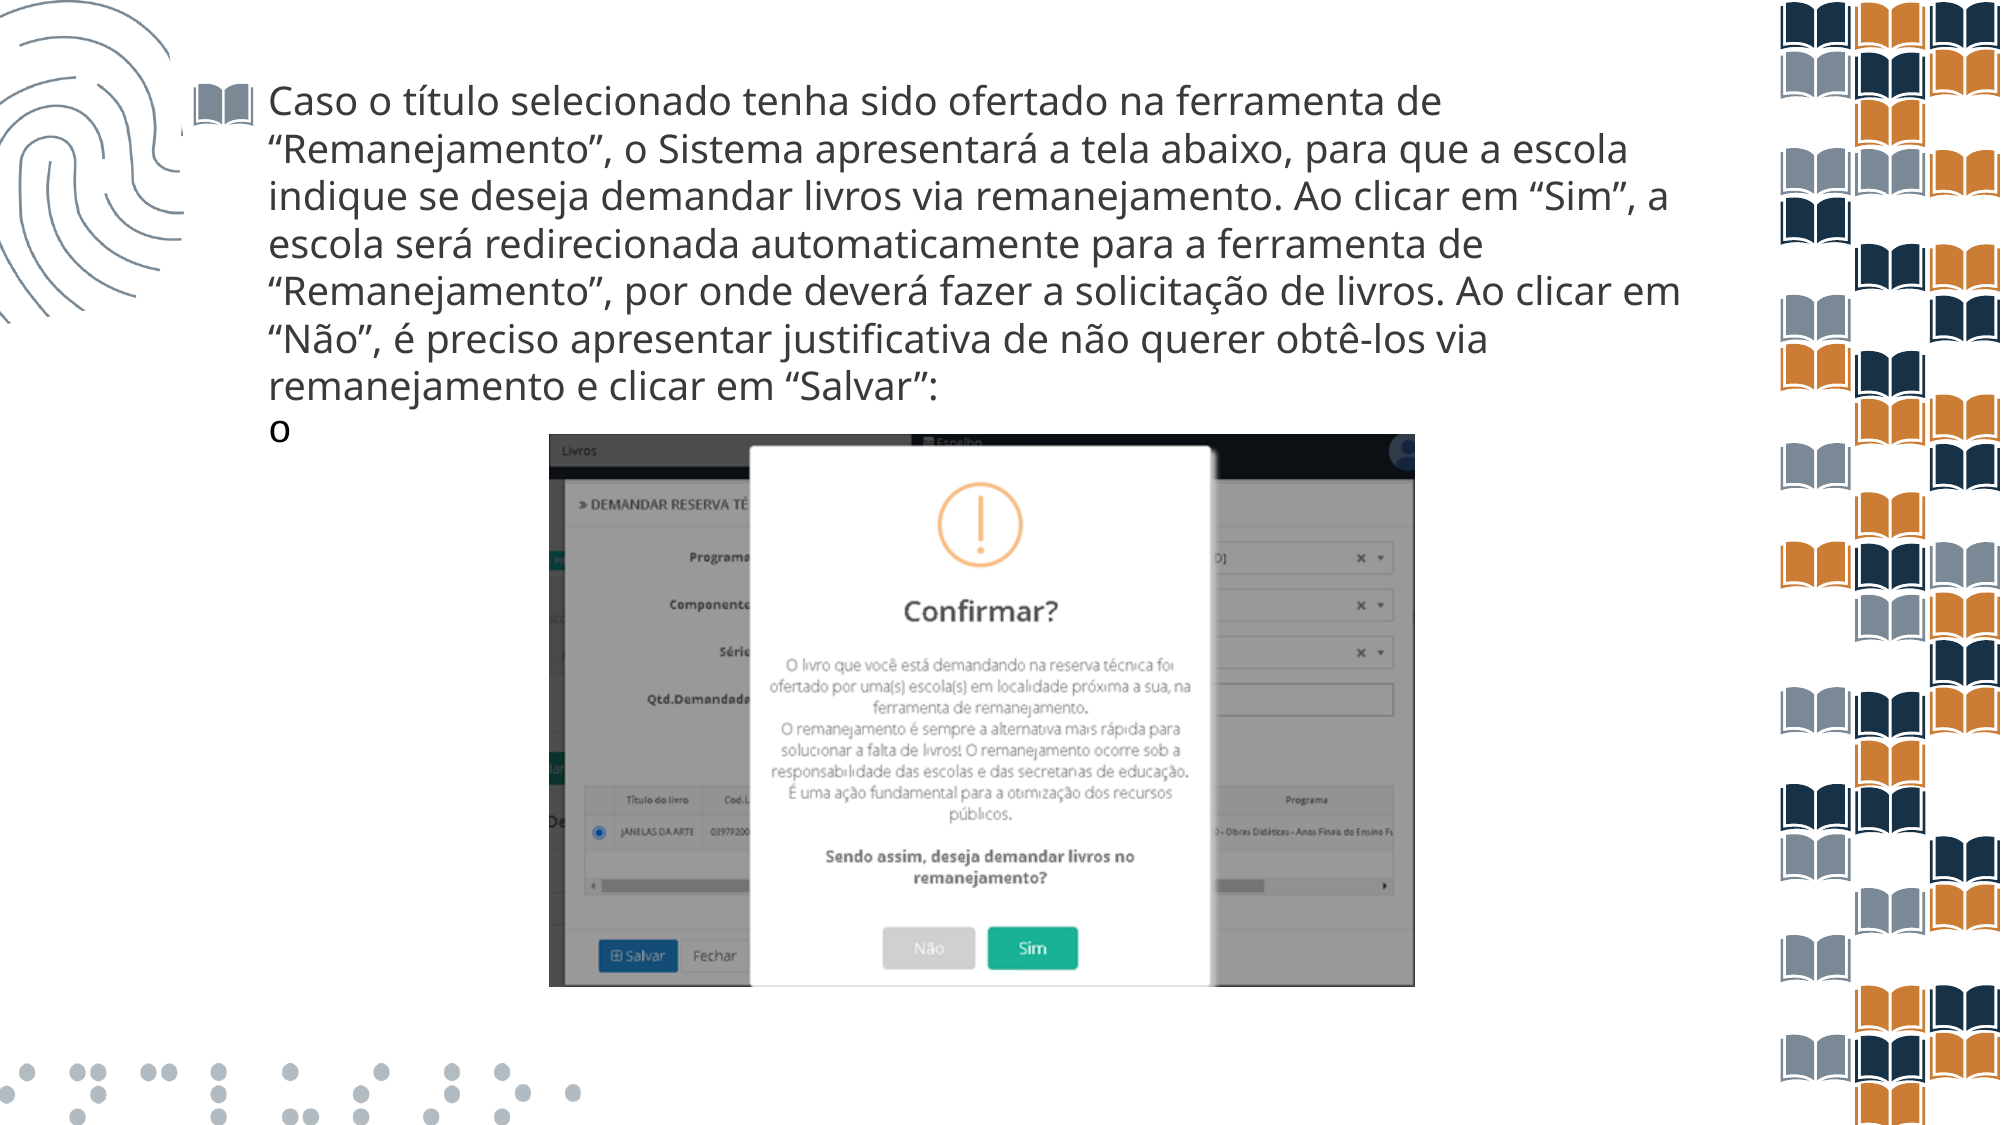

Caso o título selecionado tenha sido ofertado na ferramenta de “Remanejamento”, o Sistema apresentará a tela abaixo, para que a escola indique se deseja demandar livros via remanejamento. Ao clicar em “Sim”, a escola será redirecionada automaticamente para a ferramenta de “Remanejamento”, por onde deverá fazer a solicitação de livros. Ao clicar em “Não”, é preciso apresentar justificativa de não querer obtê-los via remanejamento e clicar em “Salvar”: